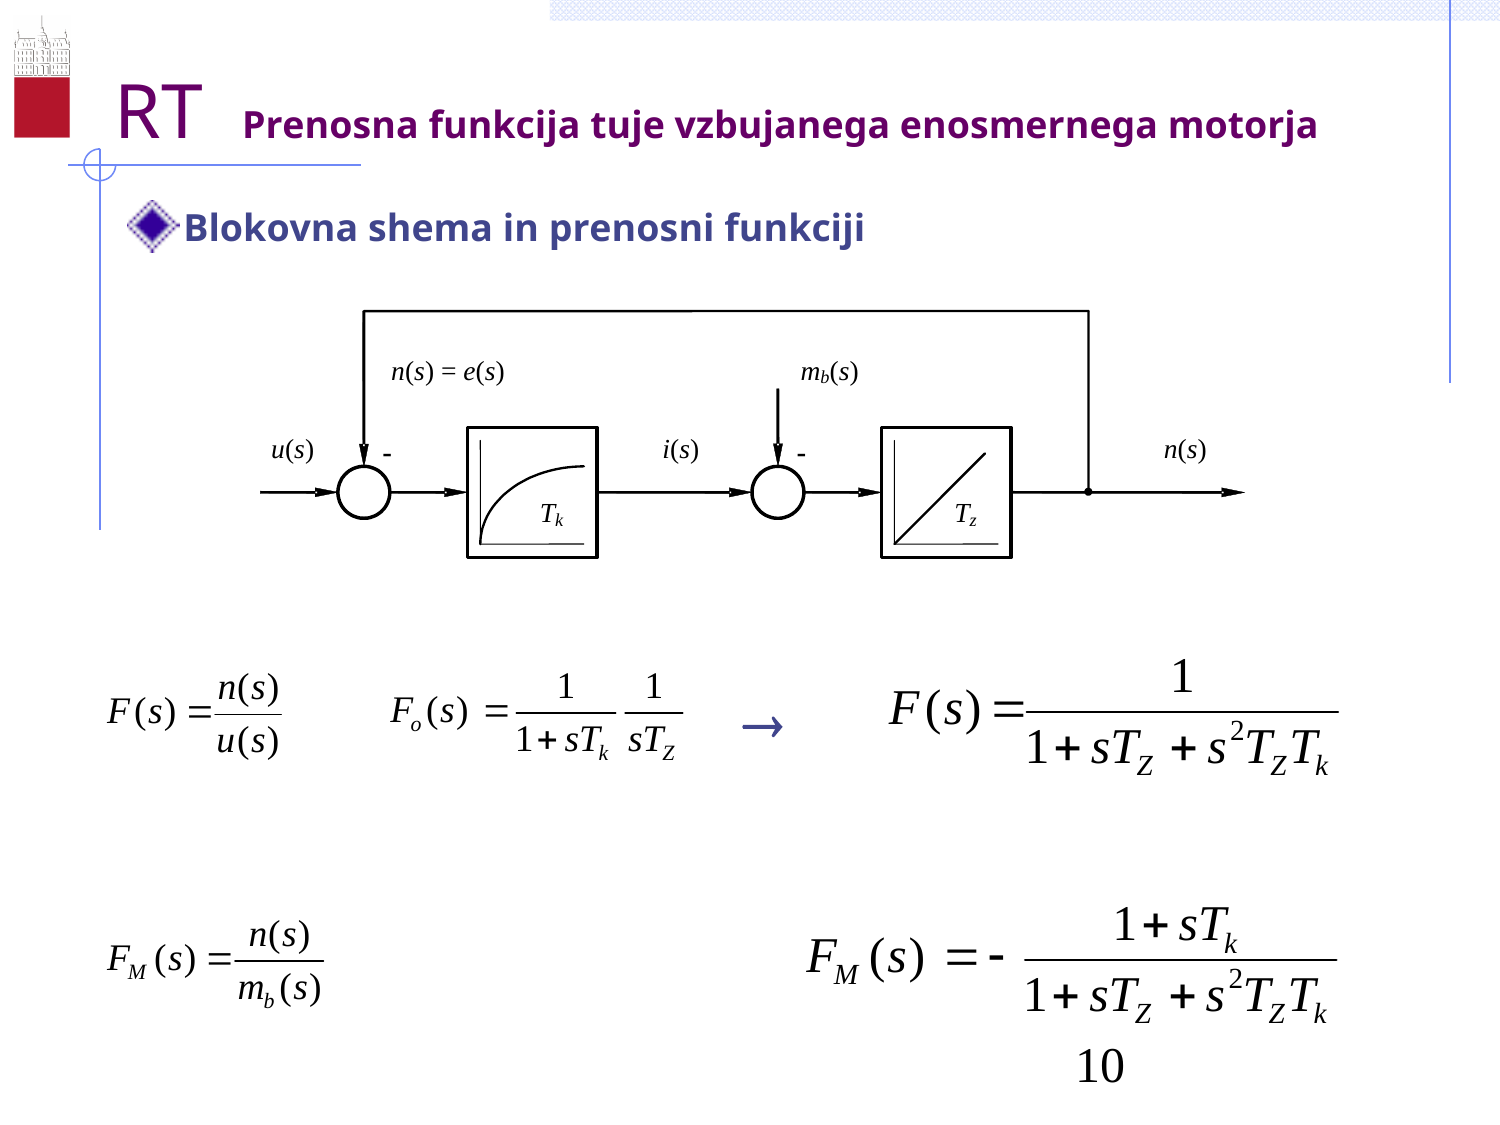

RT Prenosna funkcija tuje vzbujanega enosmernega motorja
# Blokovna shema in prenosni funkciji

10